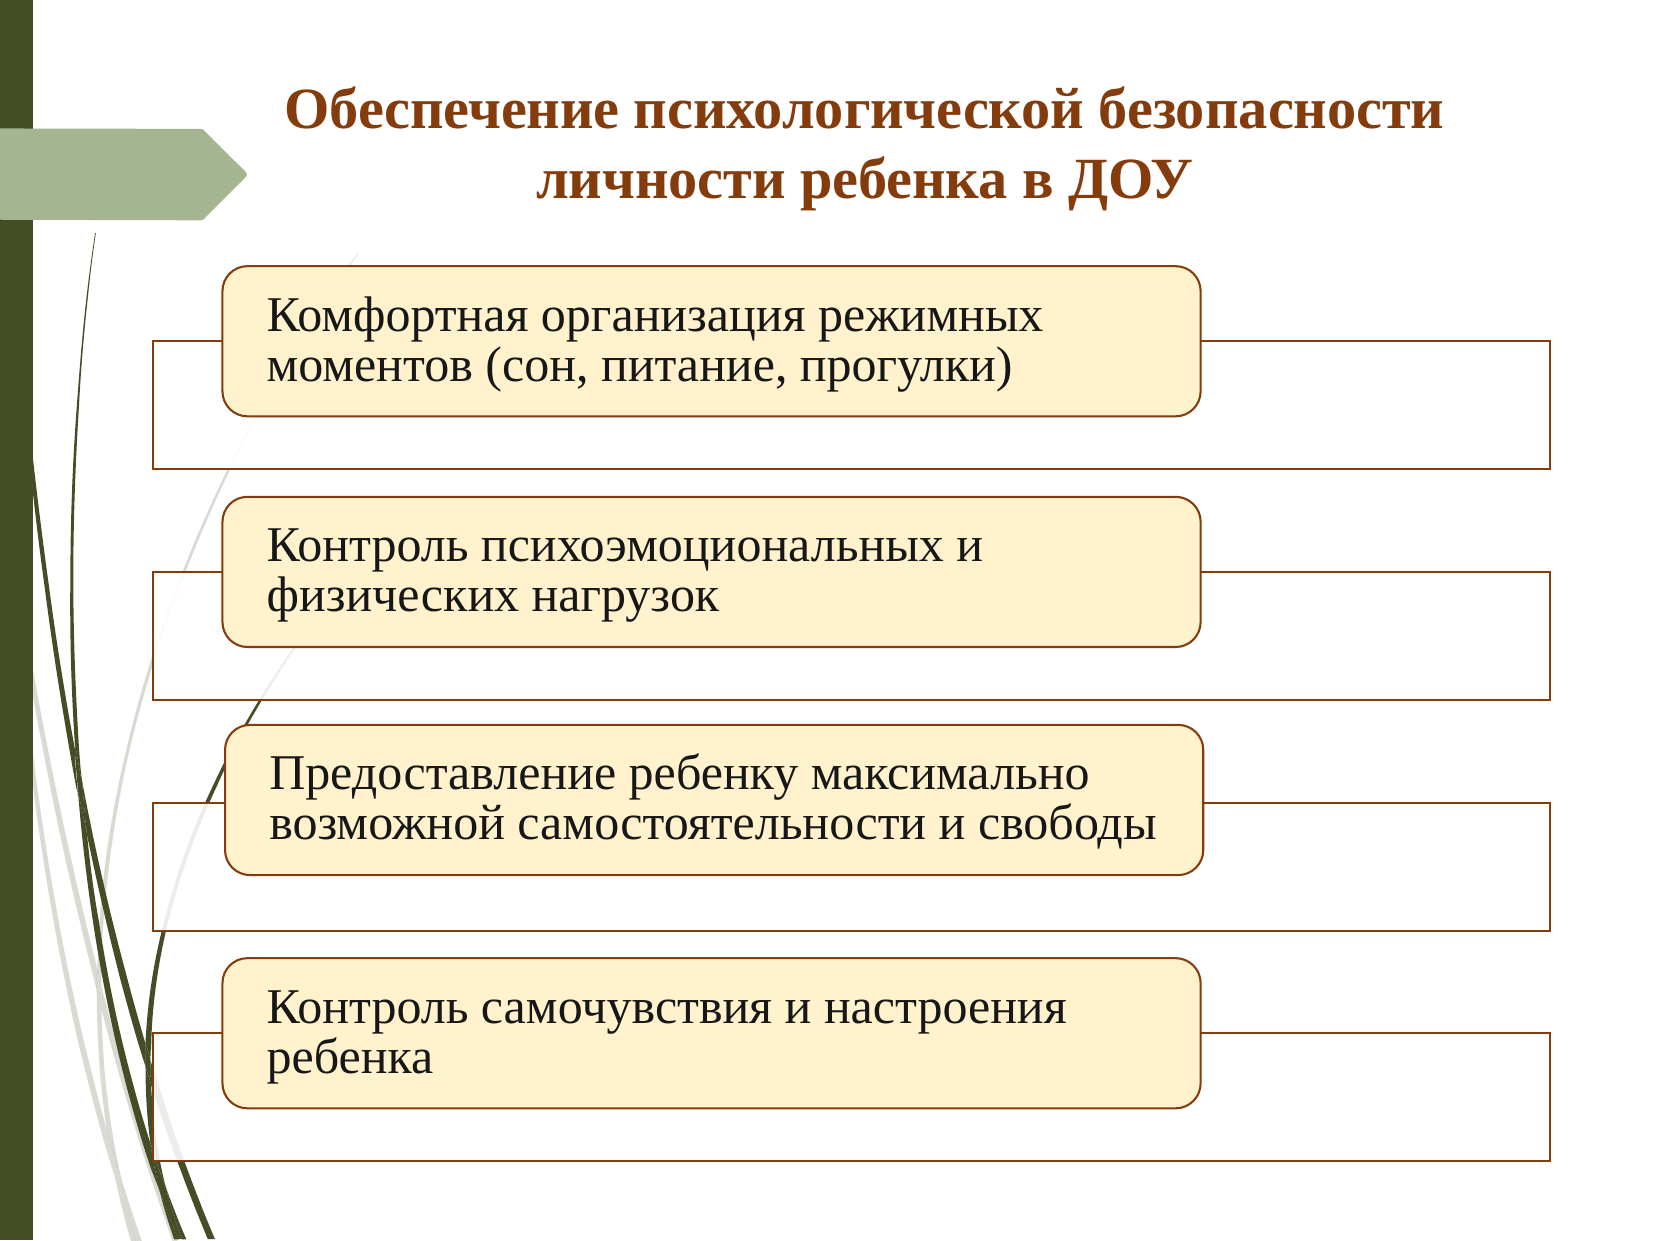

# Обеспечение психологической безопасности личности ребенка в ДОУ
Комфортная организация режимных моментов (сон, питание, прогулки)
Контроль психоэмоциональных и физических нагрузок
Предоставление ребенку максимально возможной самостоятельности и свободы
Контроль самочувствия и настроения ребенка